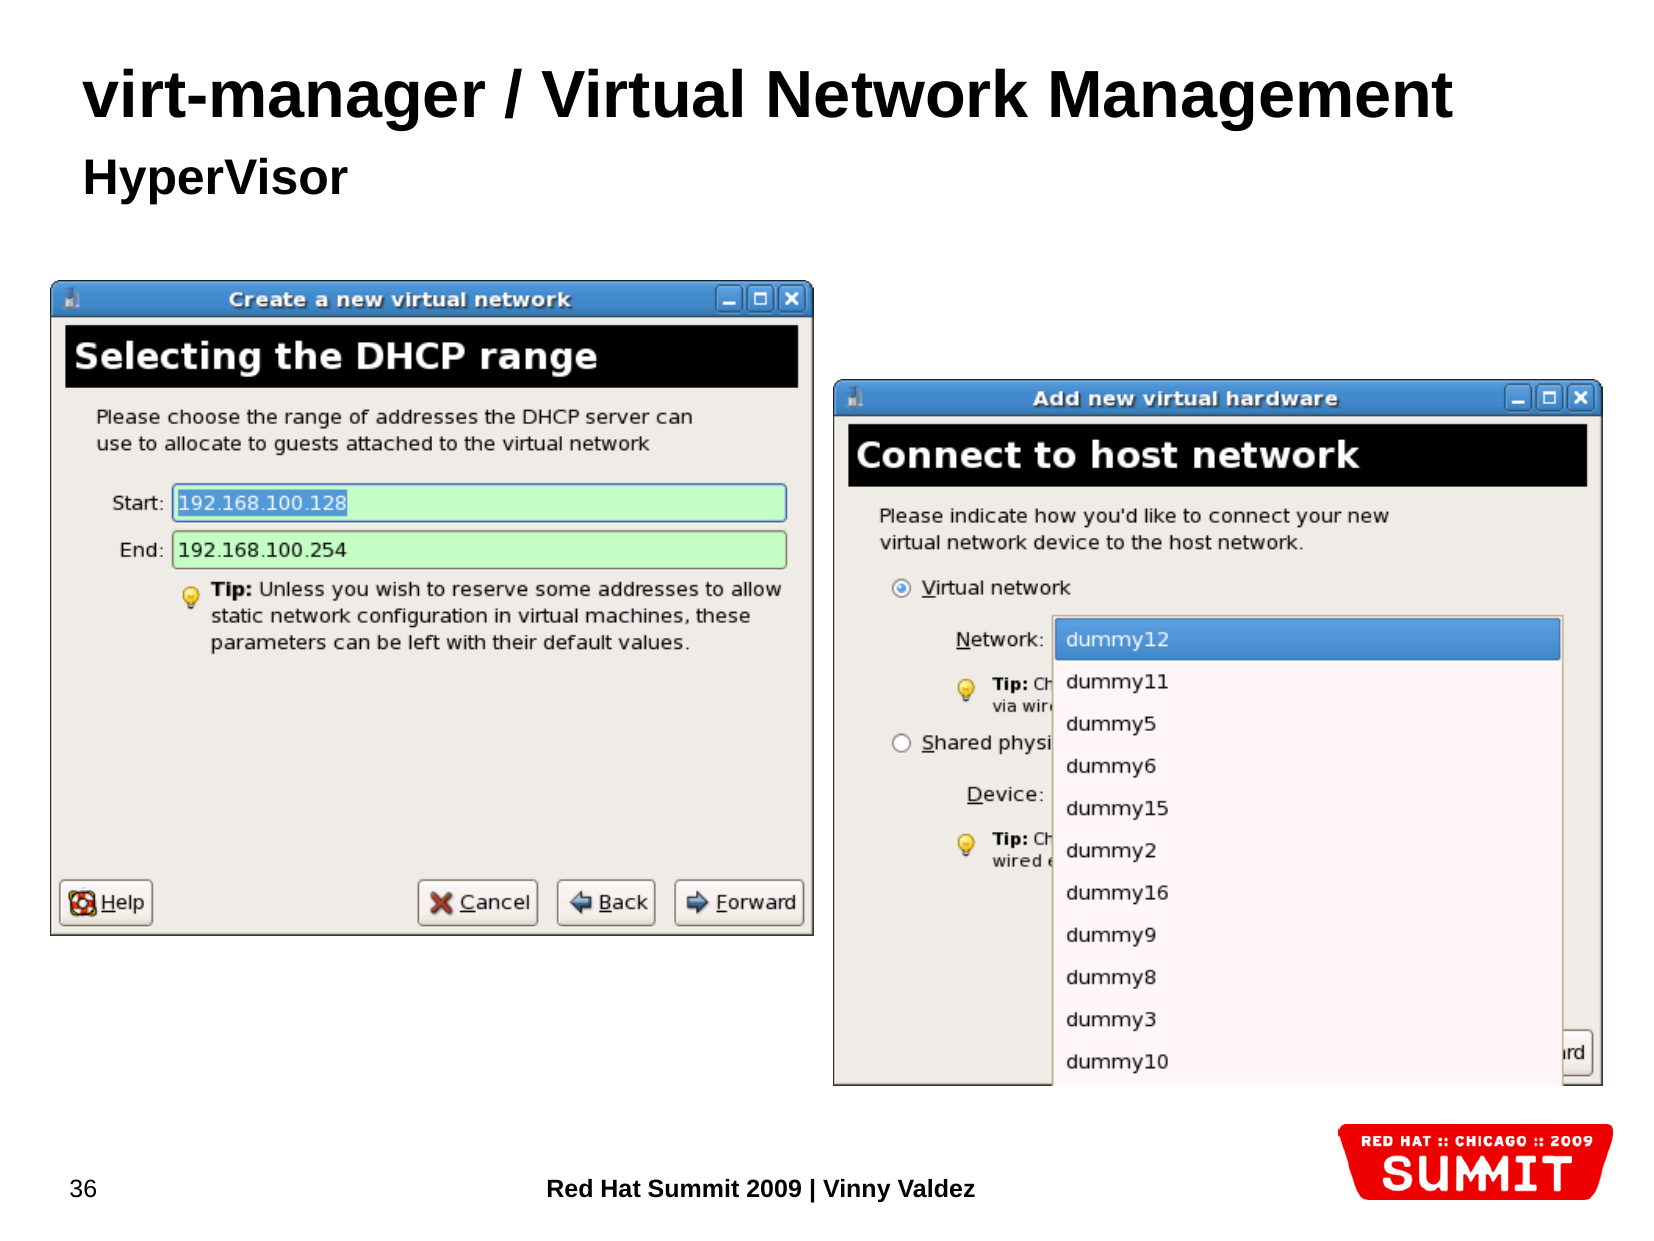

# virt-manager / Virtual Network Management HyperVisor